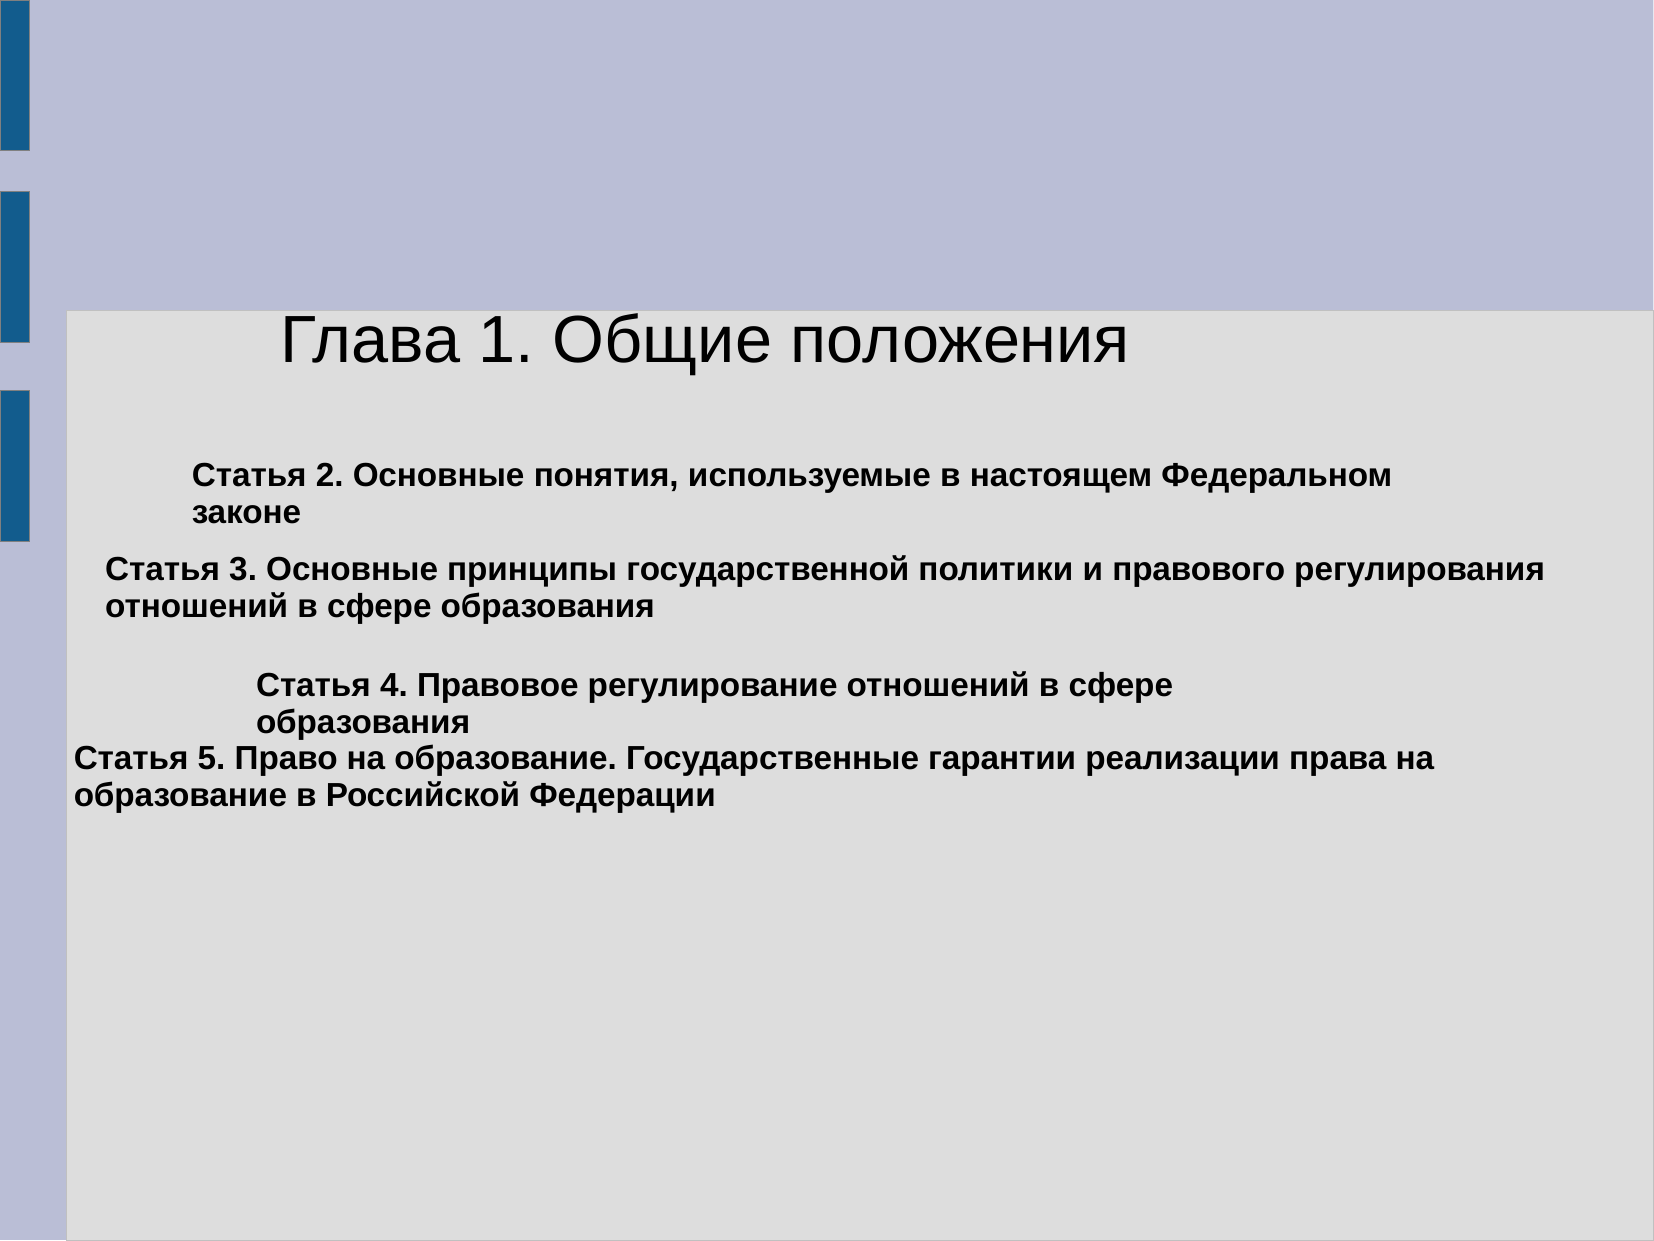

Глава 1. Общие положения
Статья 2. Основные понятия, используемые в настоящем Федеральном законе
Статья 3. Основные принципы государственной политики и правового регулирования отношений в сфере образования
Статья 4. Правовое регулирование отношений в сфере образования
Статья 5. Право на образование. Государственные гарантии реализации права на образование в Российской Федерации